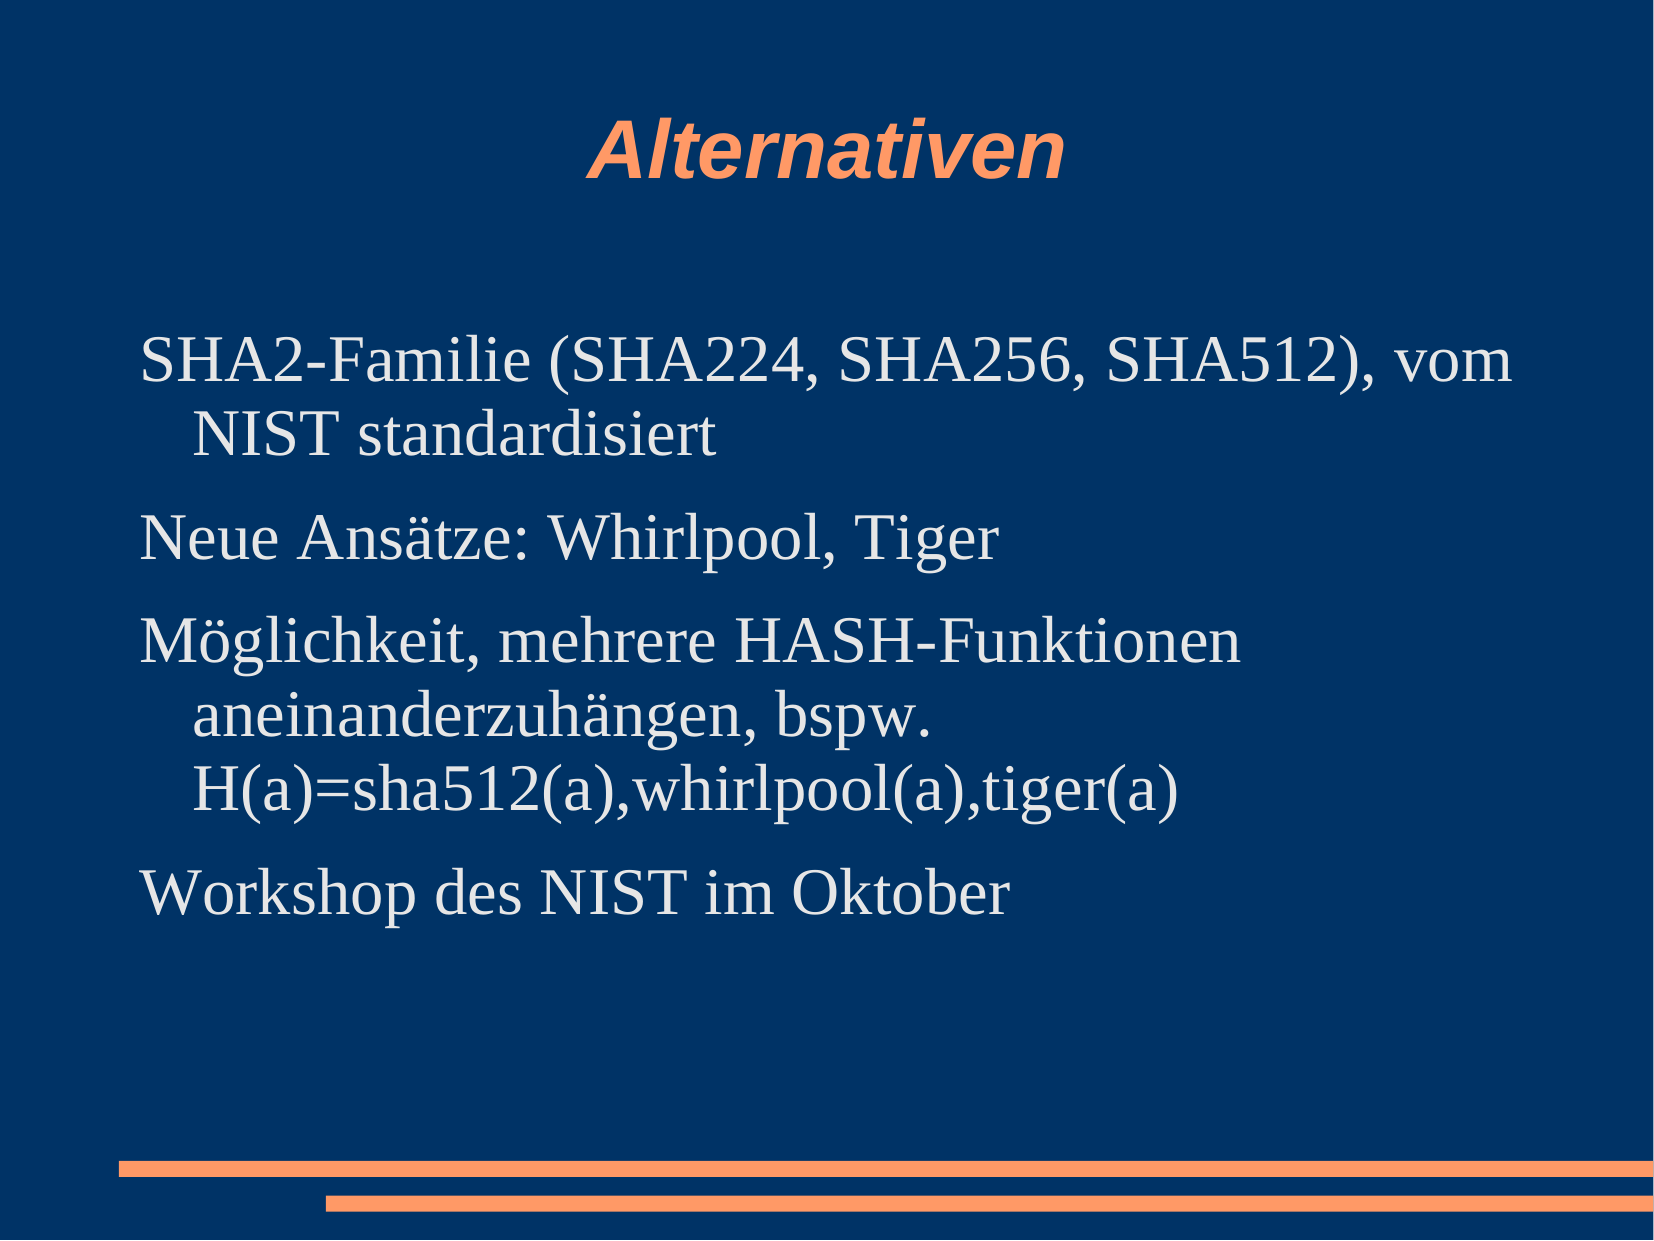

# Alternativen
SHA2-Familie (SHA224, SHA256, SHA512), vom NIST standardisiert
Neue Ansätze: Whirlpool, Tiger
Möglichkeit, mehrere HASH-Funktionen aneinanderzuhängen, bspw. H(a)=sha512(a),whirlpool(a),tiger(a)
Workshop des NIST im Oktober